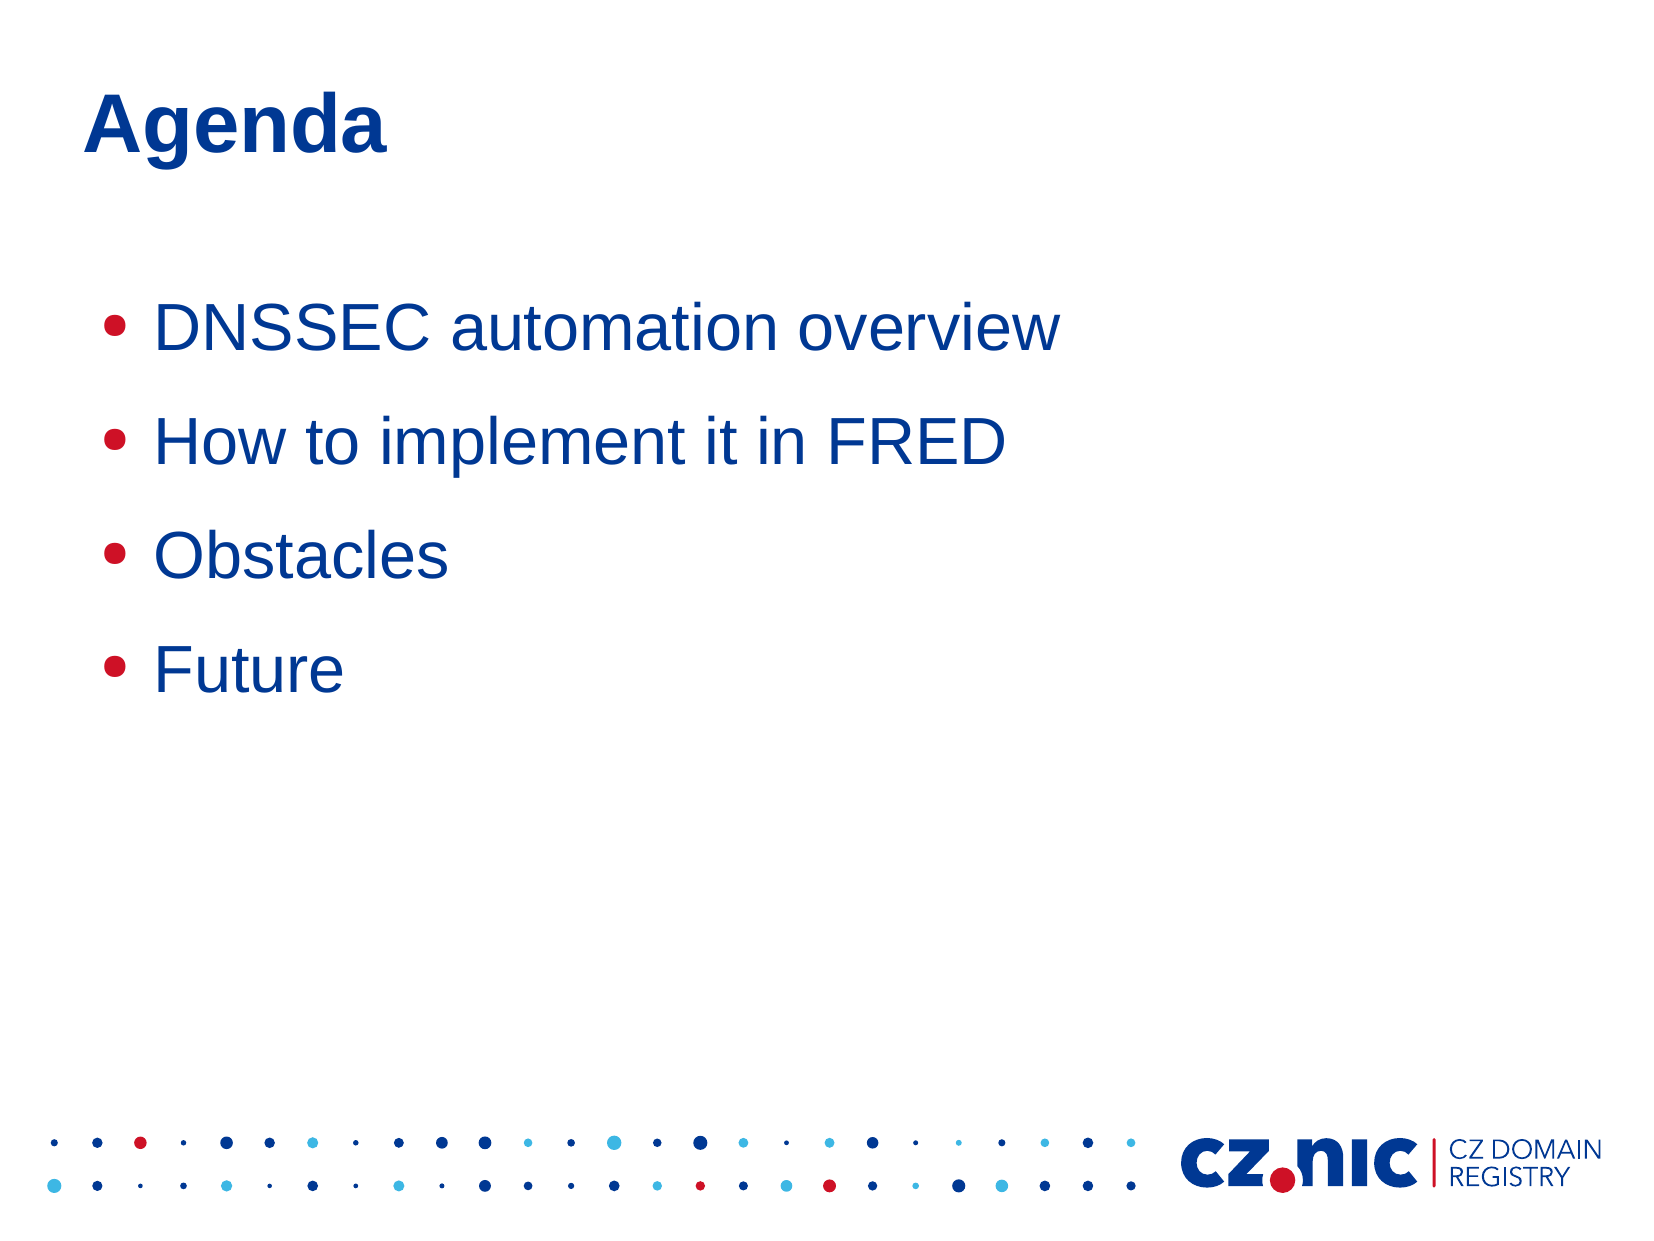

# Agenda
DNSSEC automation overview
How to implement it in FRED
Obstacles
Future